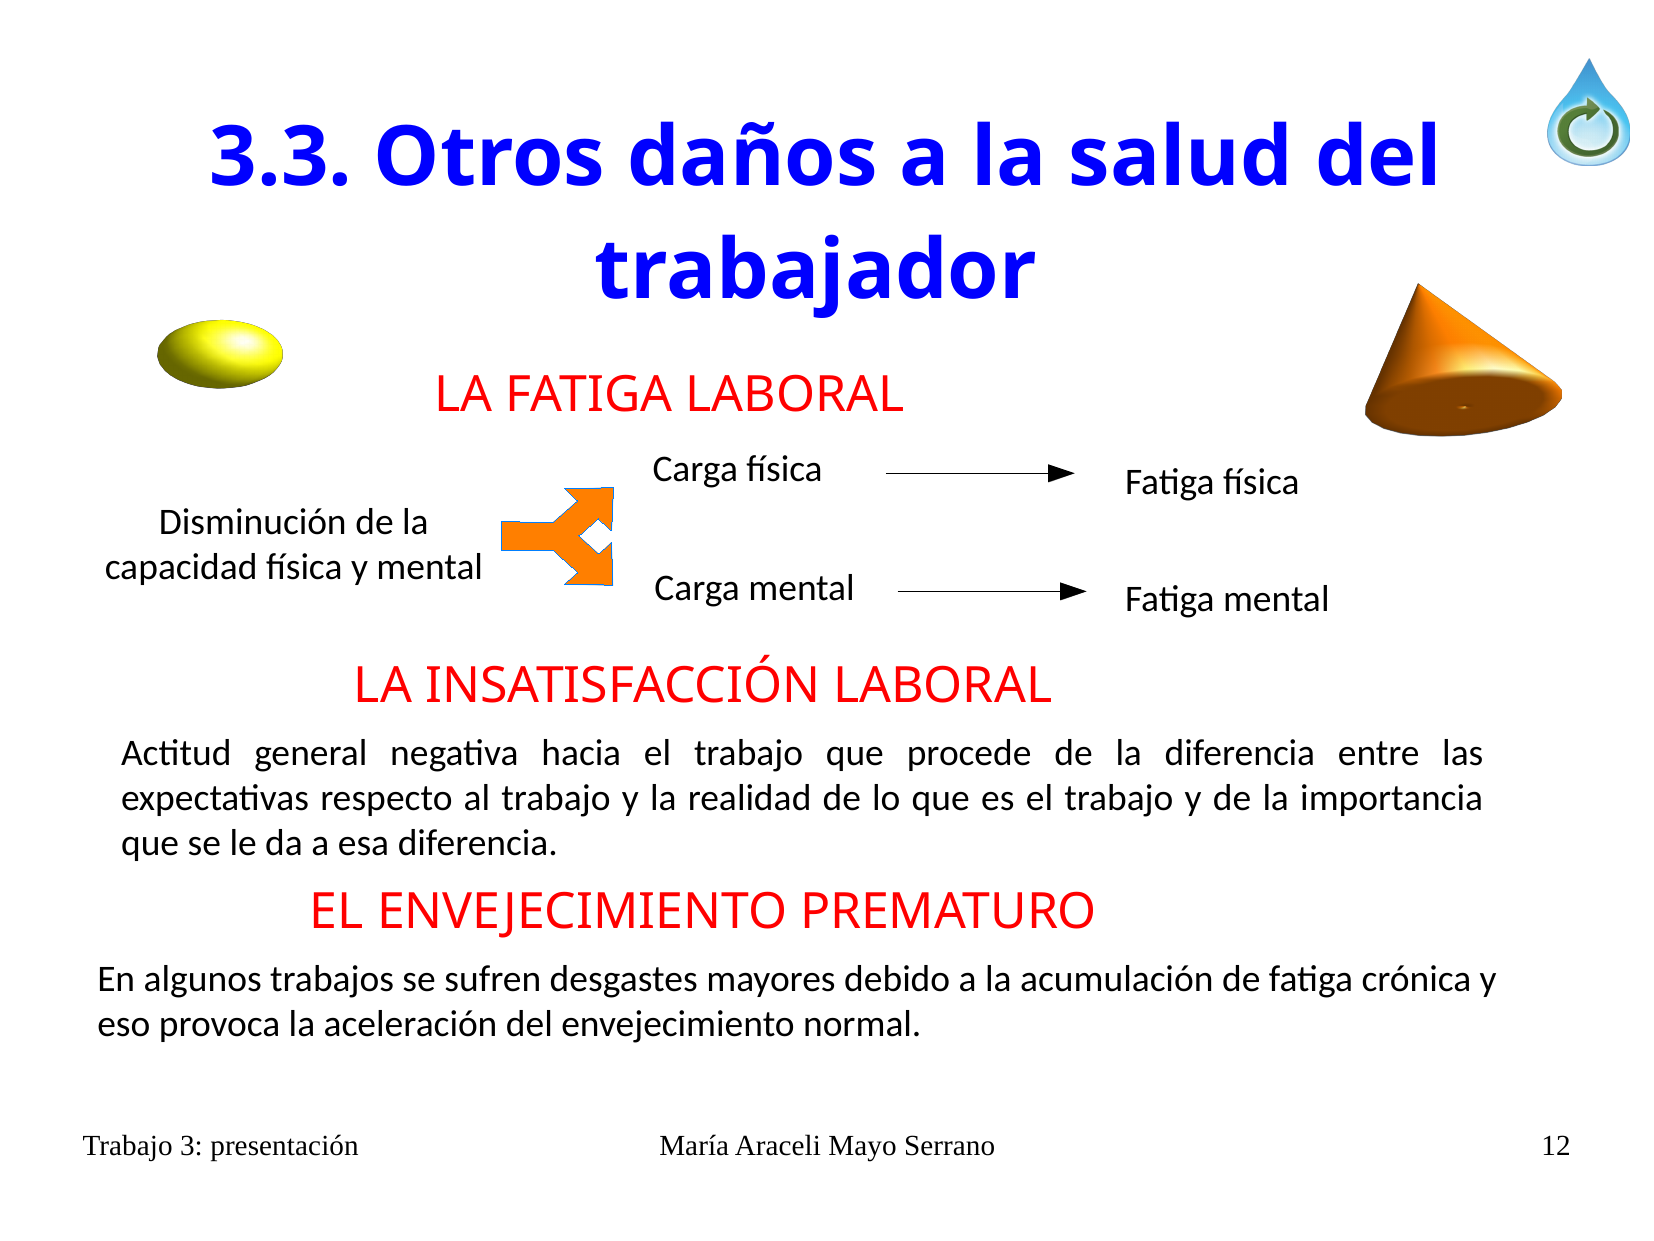

# 3.3. Otros daños a la salud del trabajador
LA FATIGA LABORAL
Carga física
Fatiga física
Disminución de la capacidad física y mental
Carga mental
Fatiga mental
LA INSATISFACCIÓN LABORAL
Actitud general negativa hacia el trabajo que procede de la diferencia entre las expectativas respecto al trabajo y la realidad de lo que es el trabajo y de la importancia que se le da a esa diferencia.
EL ENVEJECIMIENTO PREMATURO
En algunos trabajos se sufren desgastes mayores debido a la acumulación de fatiga crónica y eso provoca la aceleración del envejecimiento normal.
Trabajo 3: presentación
María Araceli Mayo Serrano
12